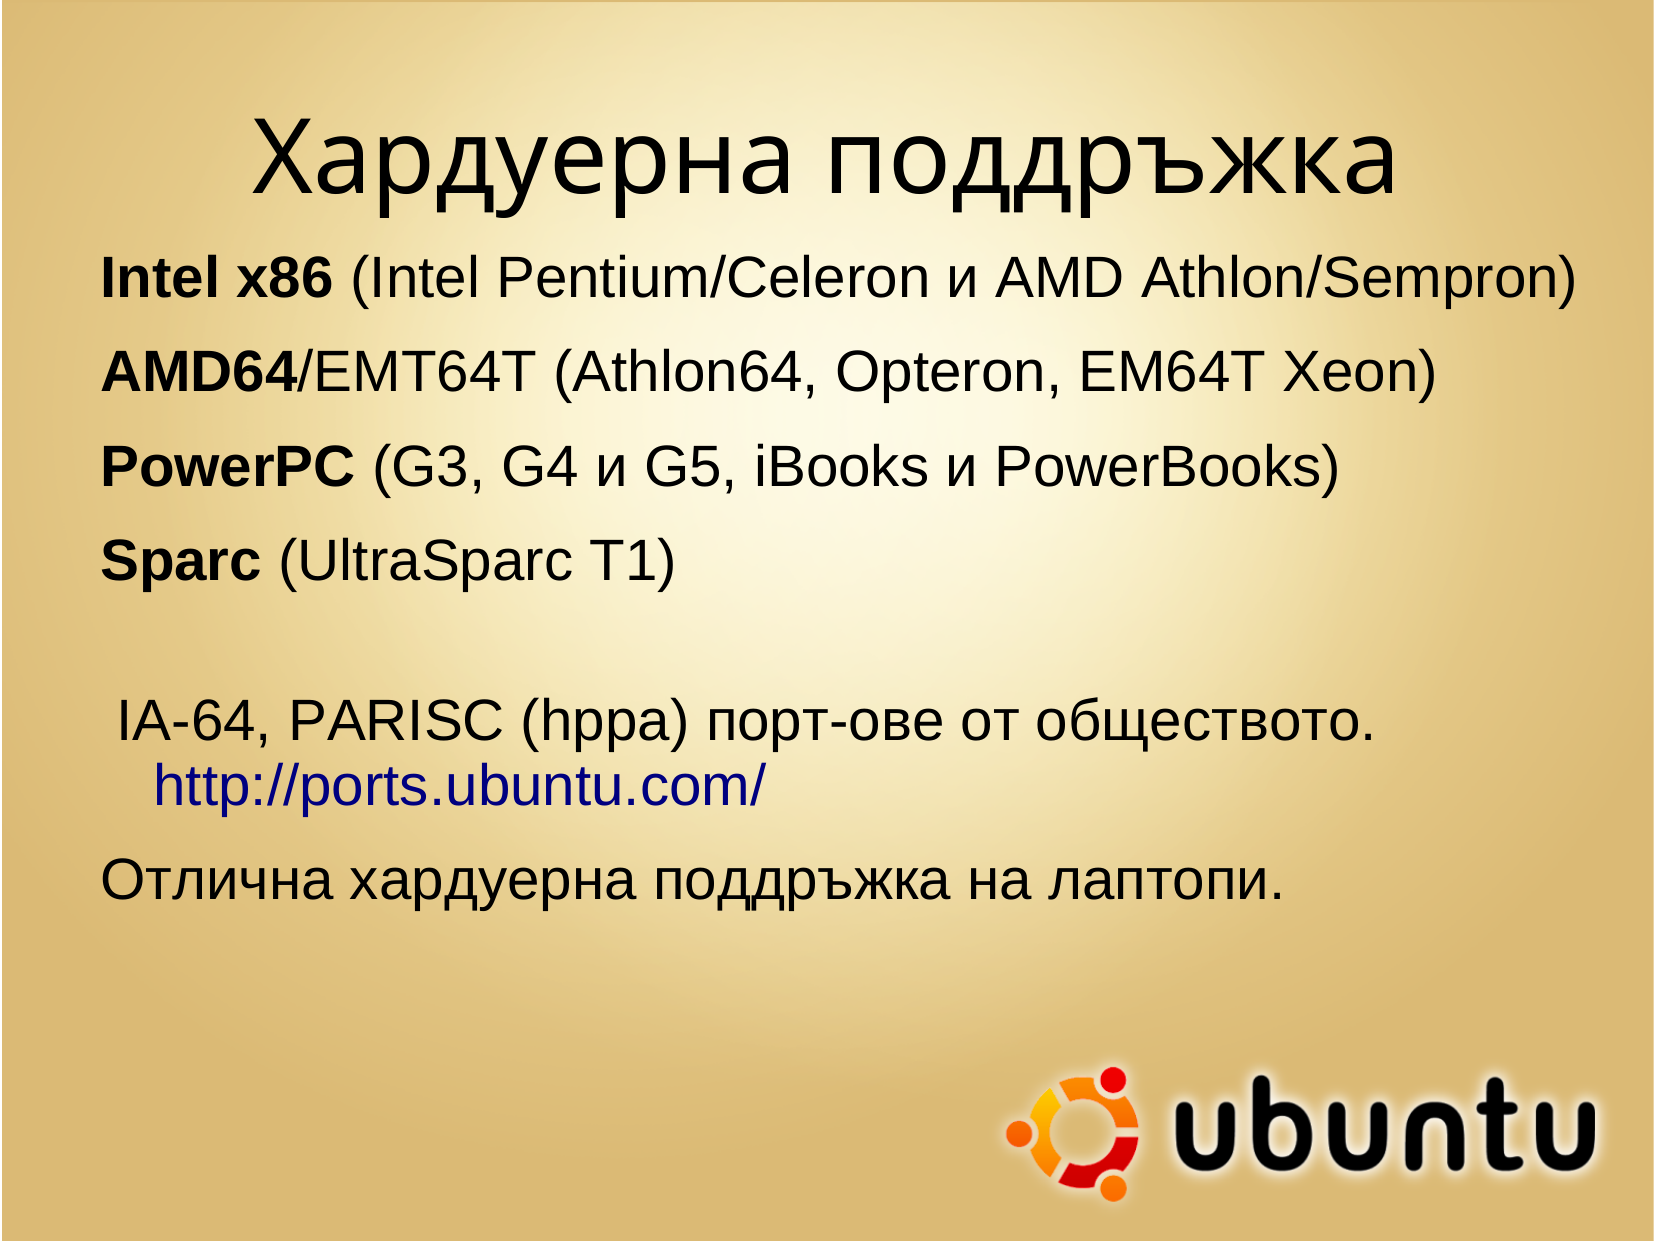

# Хардуерна поддръжка
Intel x86 (Intel Pentium/Celeron и AMD Athlon/Sempron)
AMD64/EMT64T (Athlon64, Opteron, EM64T Xeon)
PowerPC (G3, G4 и G5, iBooks и PowerBooks)
Sparc (UltraSparc T1)
 IA-64, PARISC (hppa) порт-ове от обществото. http://ports.ubuntu.com/
Отлична хардуерна поддръжка на лаптопи.